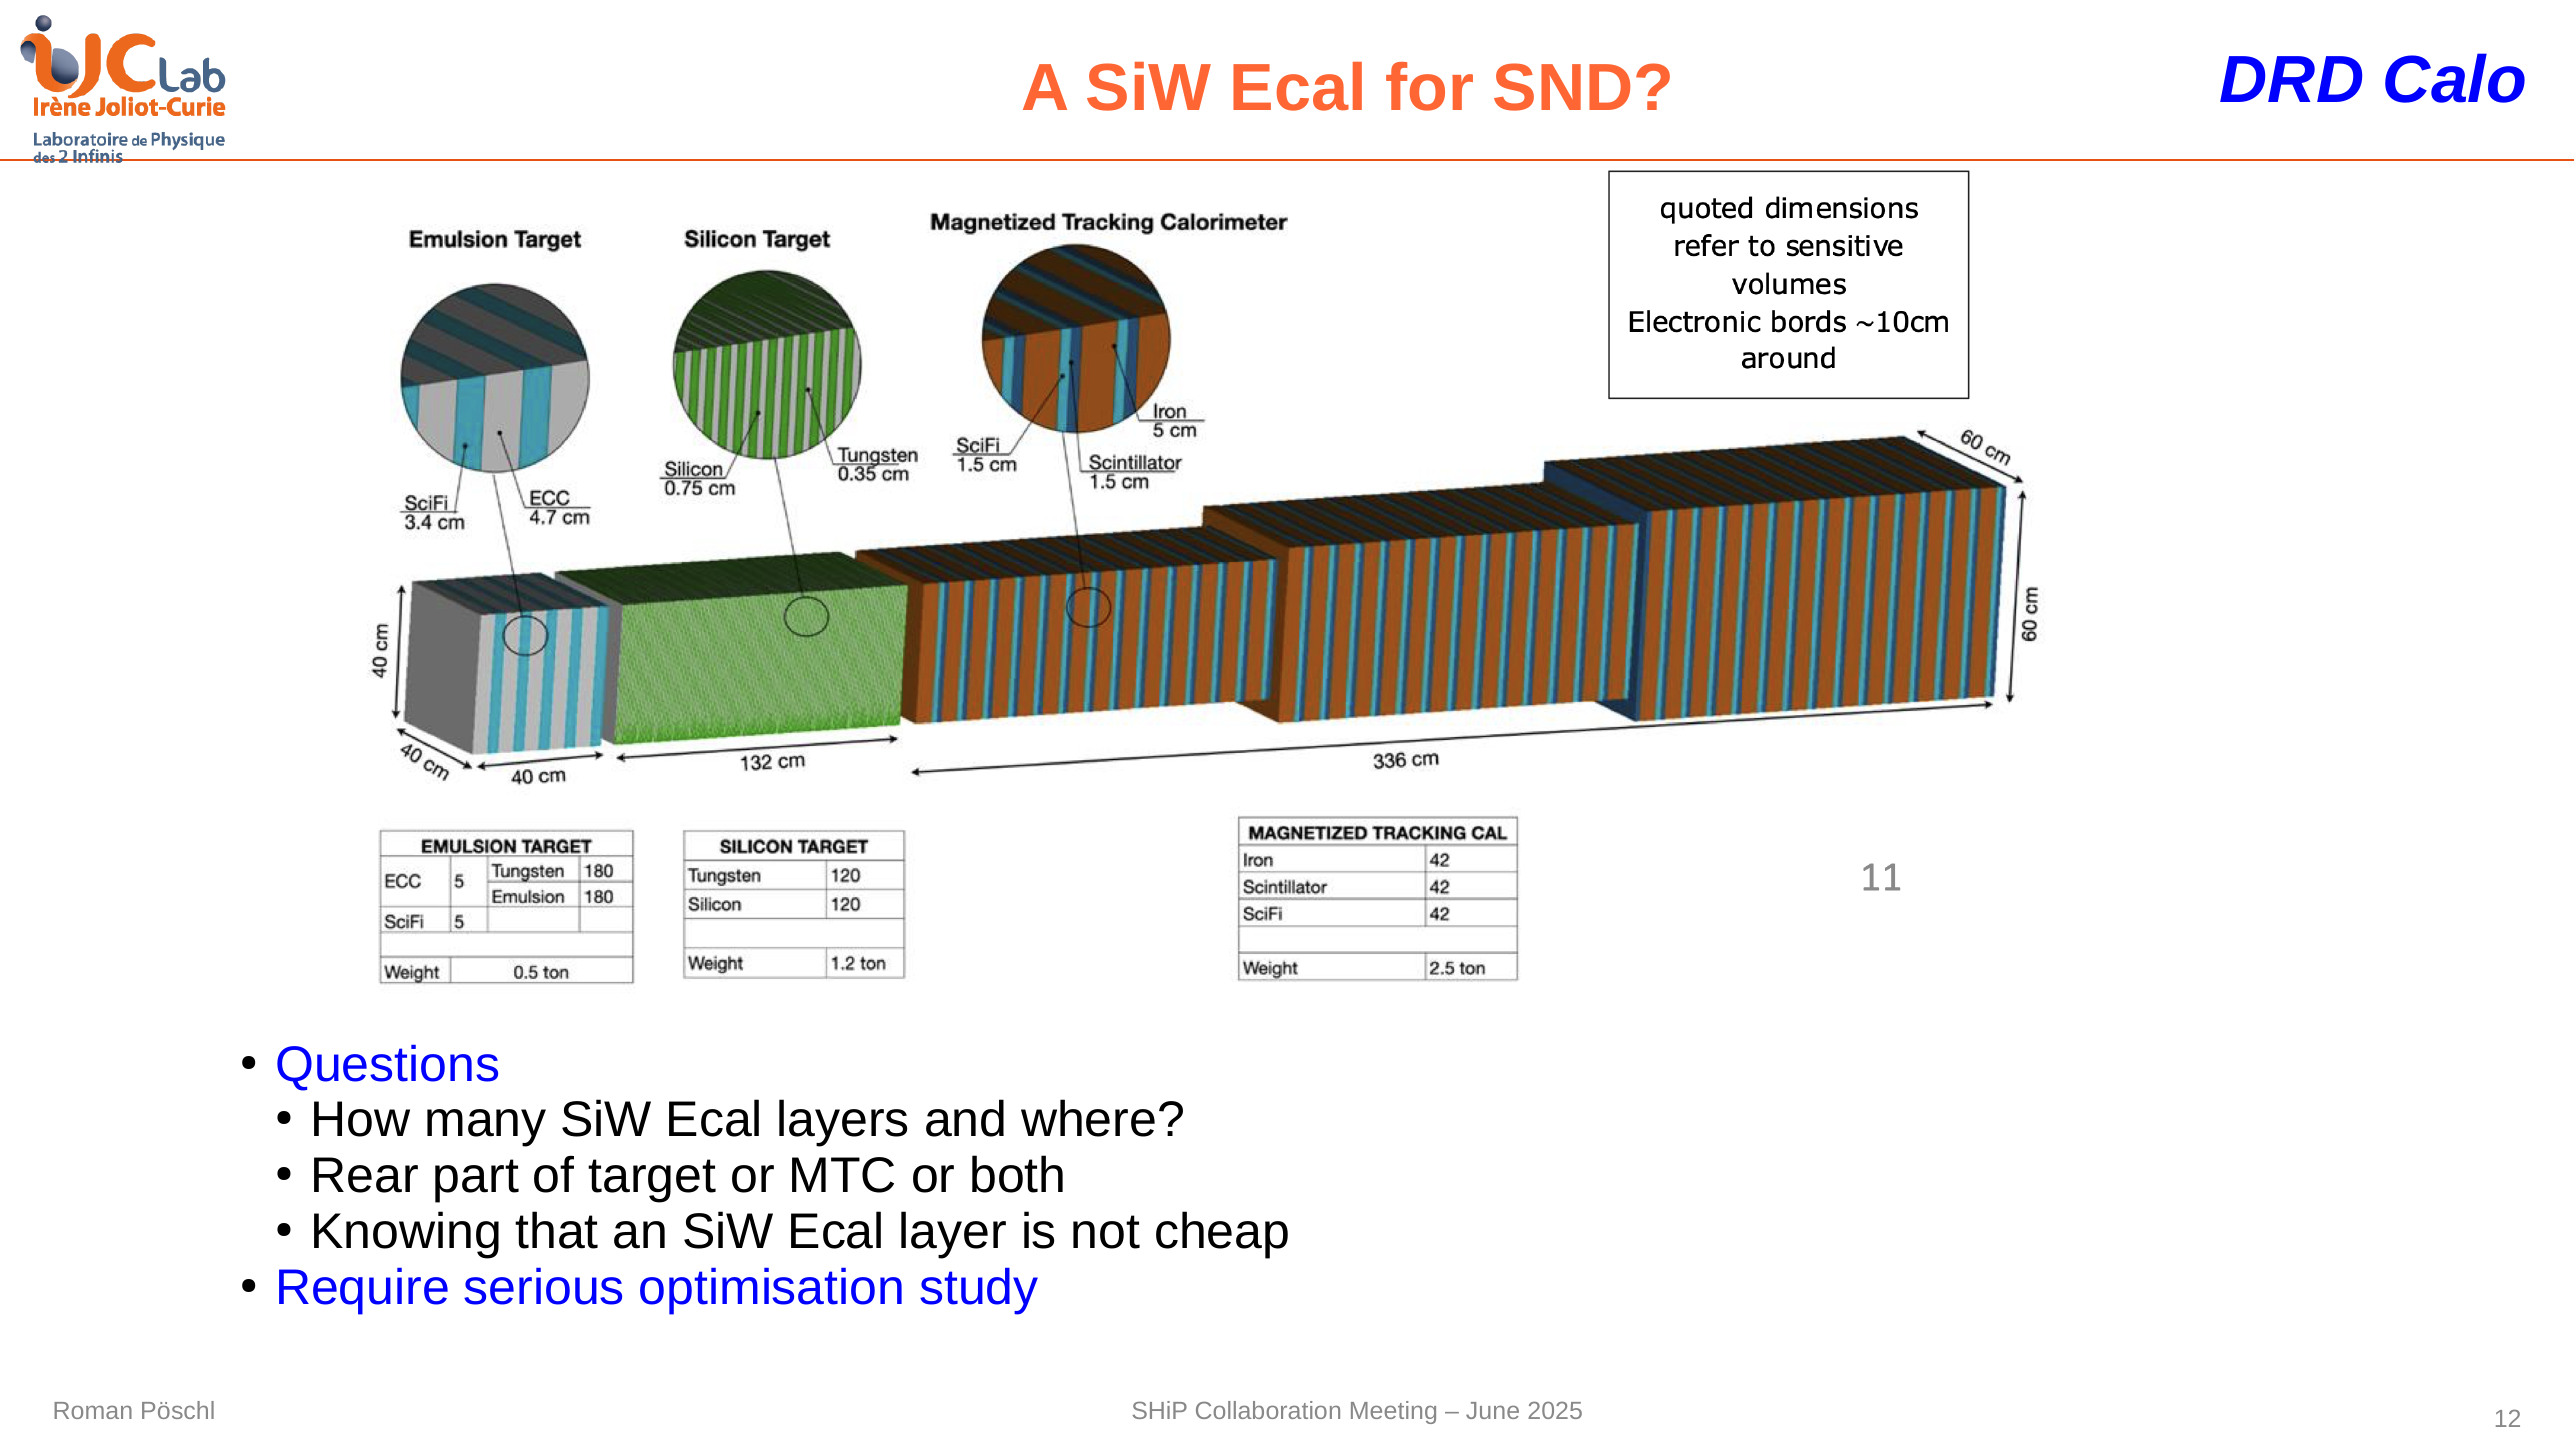

# A SiW Ecal for SND?
Questions
How many SiW Ecal layers and where?
Rear part of target or MTC or both
Knowing that an SiW Ecal layer is not cheap
Require serious optimisation study